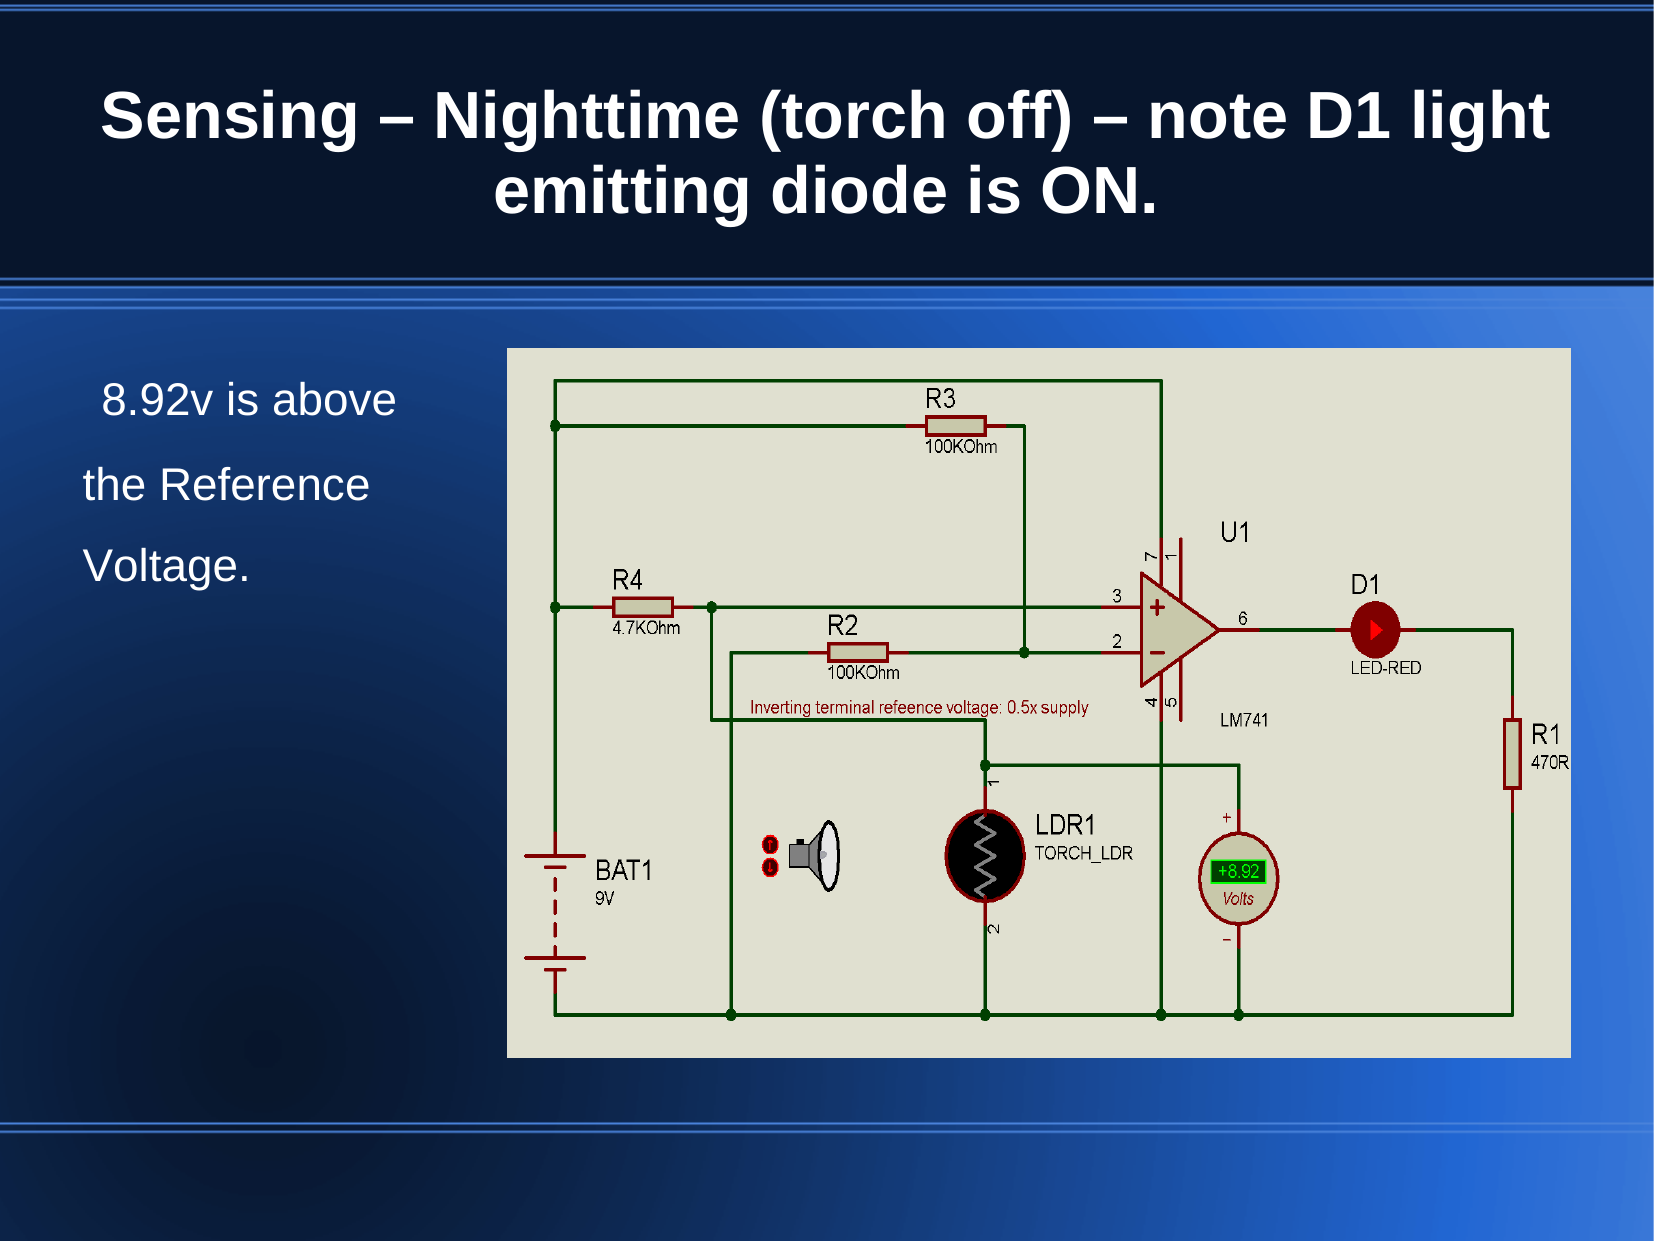

# Sensing – Nighttime (torch off) – note D1 light emitting diode is ON.
 8.92v is above
the Reference
Voltage.